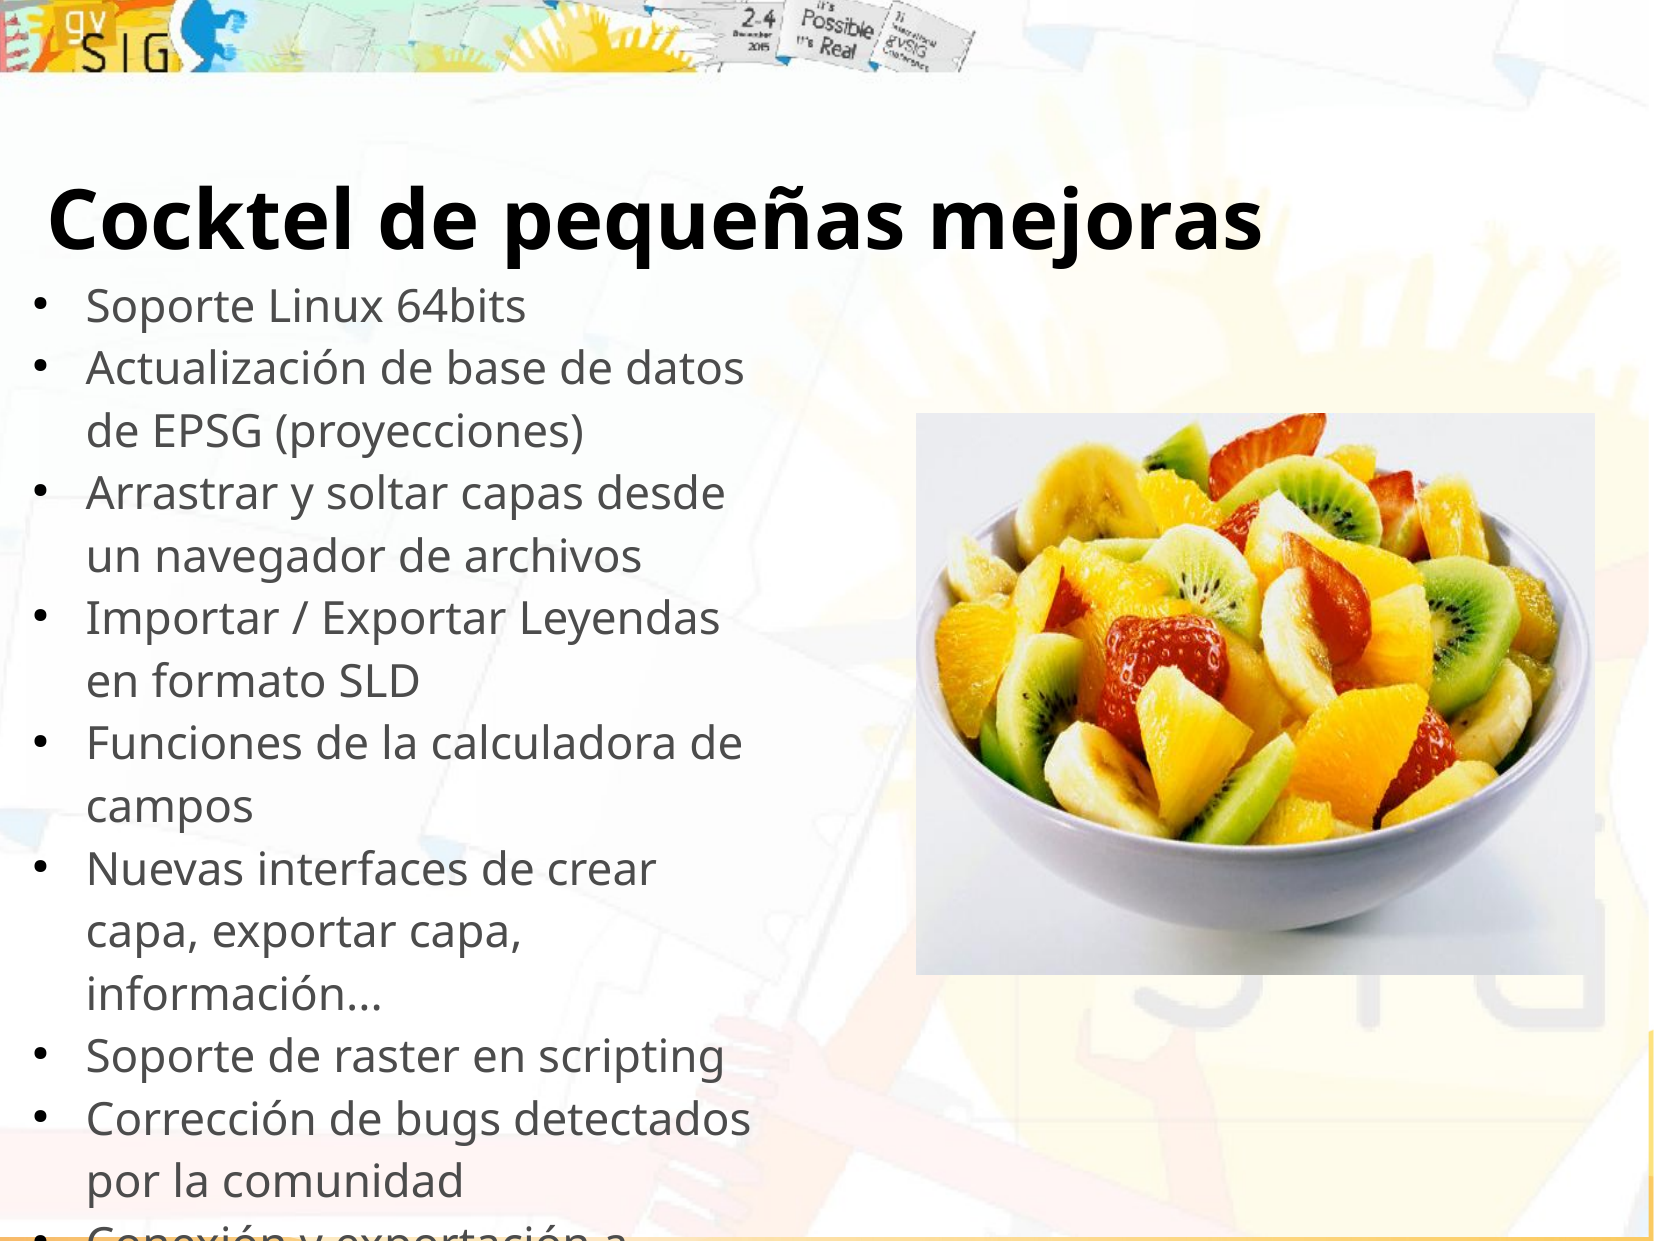

# Cocktel de pequeñas mejoras
Soporte Linux 64bits
Actualización de base de datos de EPSG (proyecciones)
Arrastrar y soltar capas desde un navegador de archivos
Importar / Exportar Leyendas en formato SLD
Funciones de la calculadora de campos
Nuevas interfaces de crear capa, exportar capa, información...
Soporte de raster en scripting
Corrección de bugs detectados por la comunidad
Conexión y exportación a PostGIS, ...